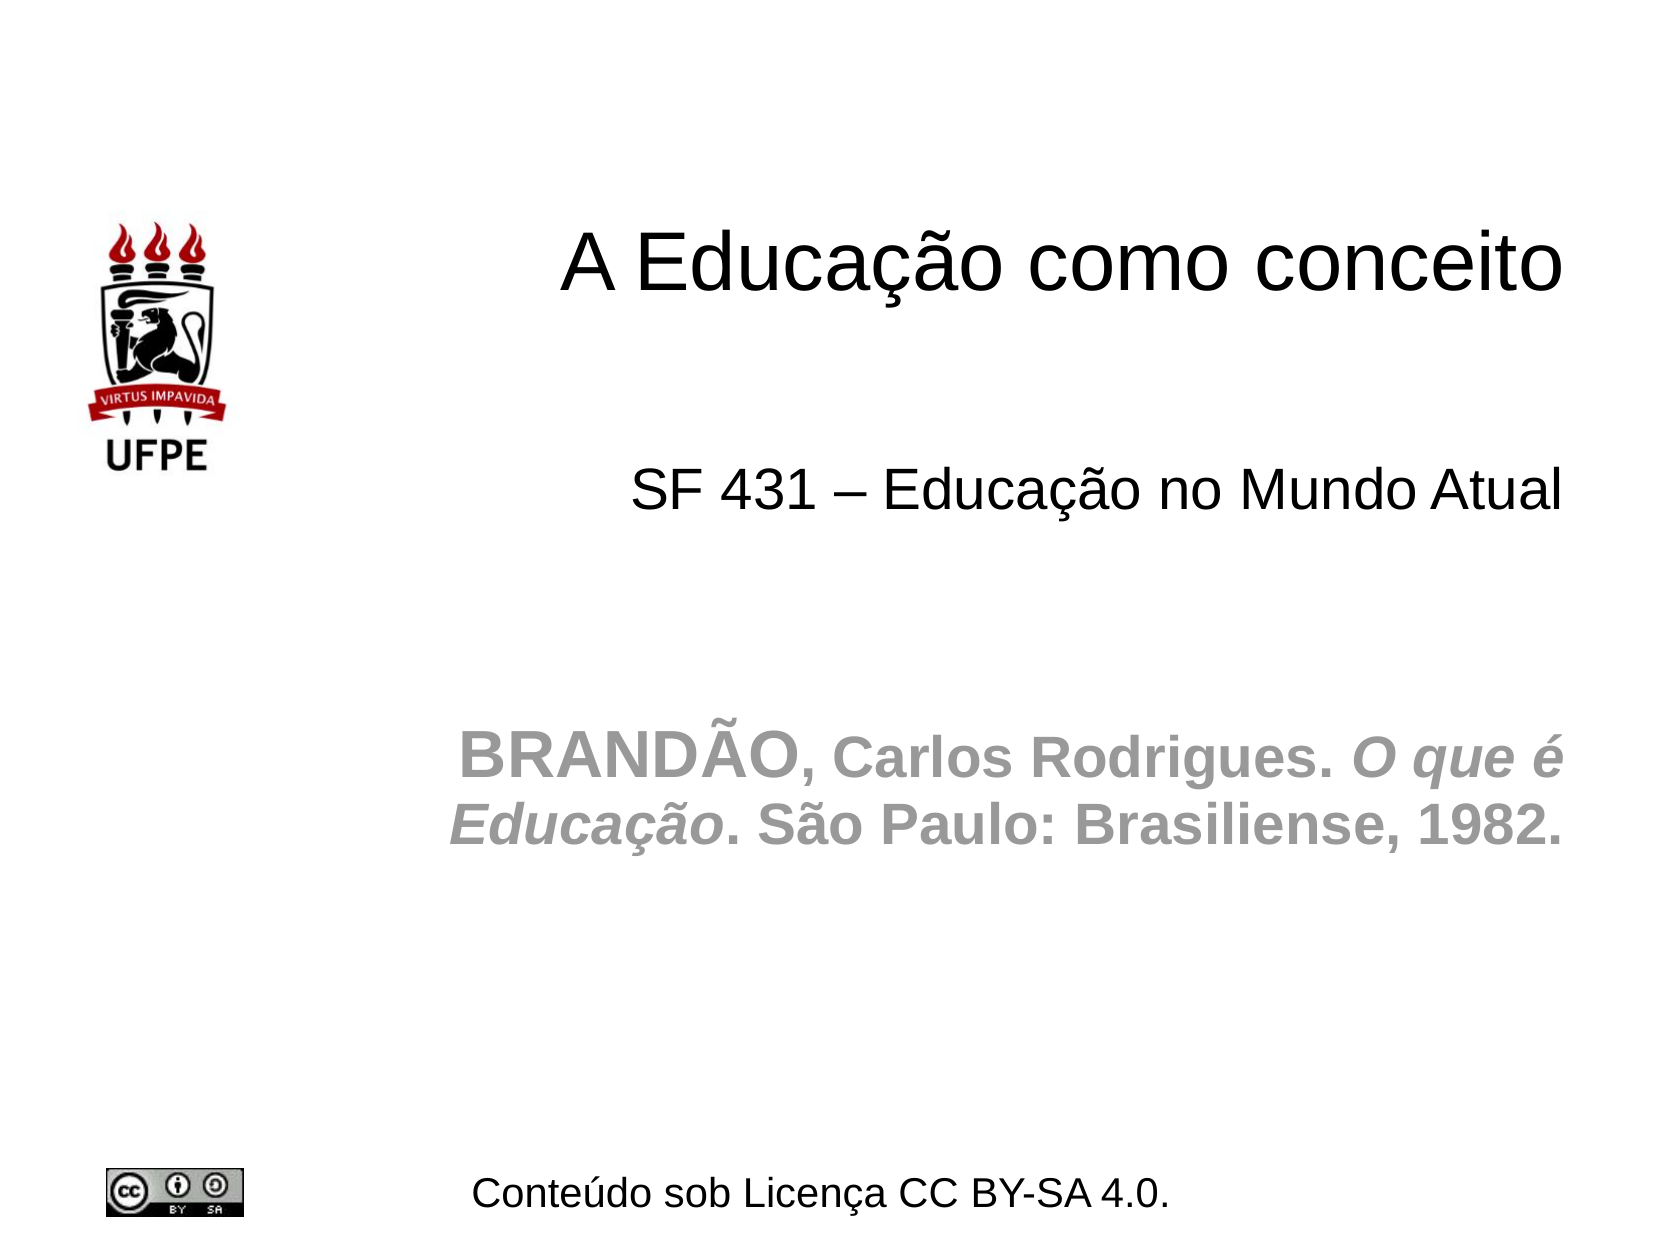

# A Educação como conceito
SF 431 – Educação no Mundo Atual
BRANDÃO, Carlos Rodrigues. O que é Educação. São Paulo: Brasiliense, 1982.
Conteúdo sob Licença CC BY-SA 4.0.